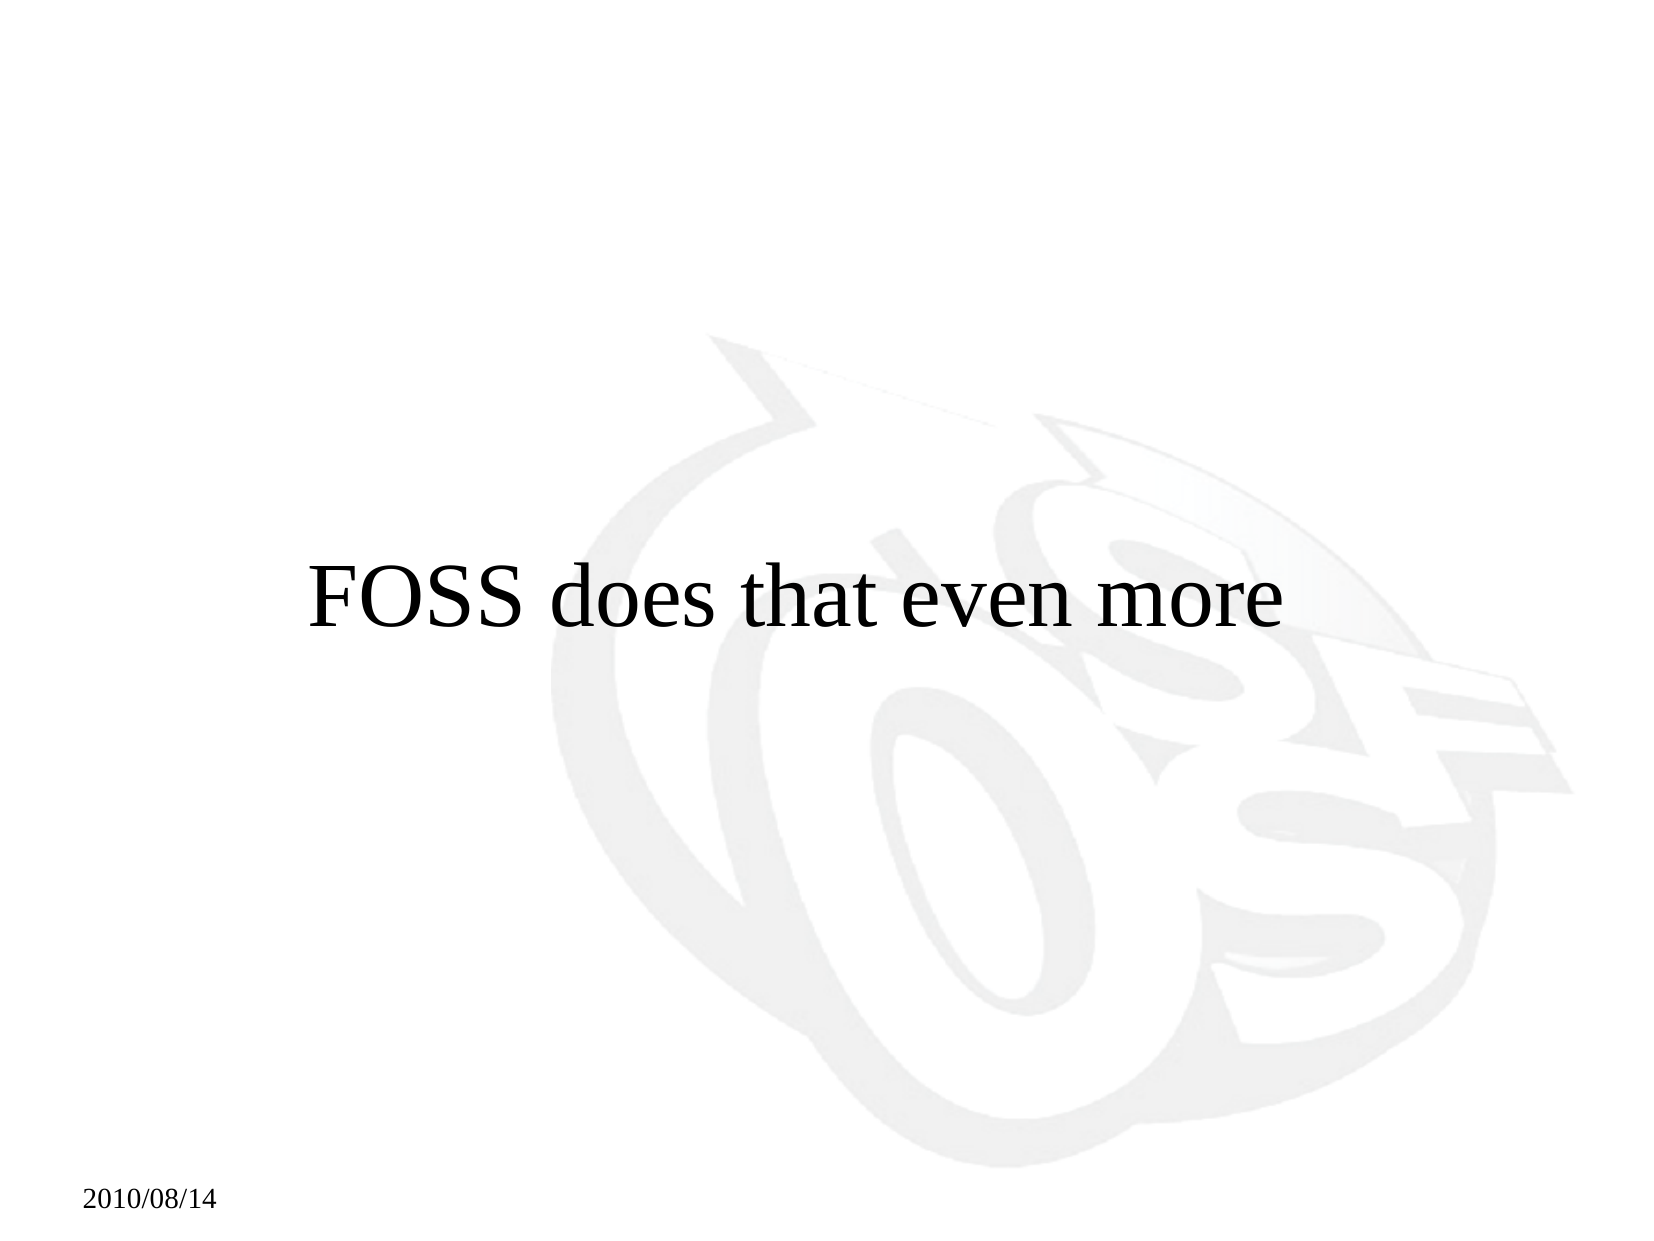

# FOSS does that even more
2010/08/14